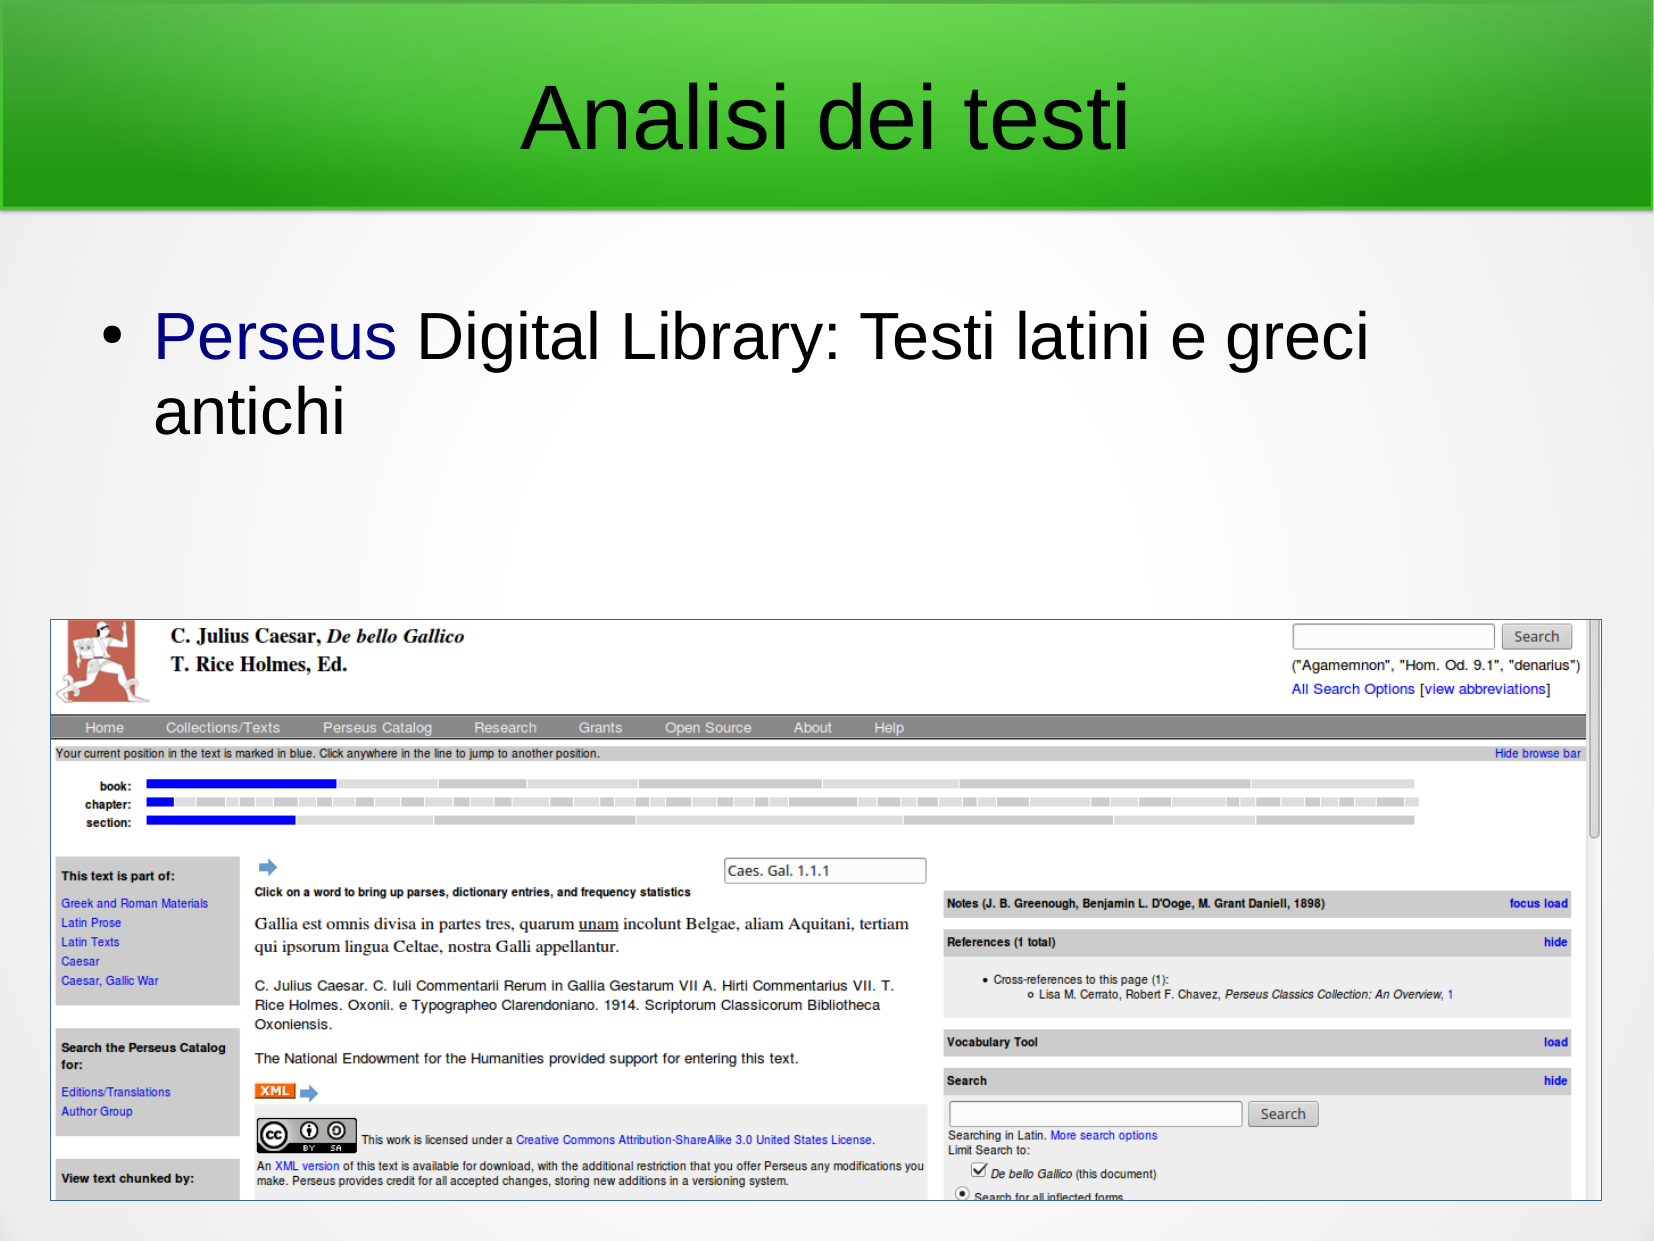

# Analisi dei testi
Perseus Digital Library: Testi latini e greci antichi